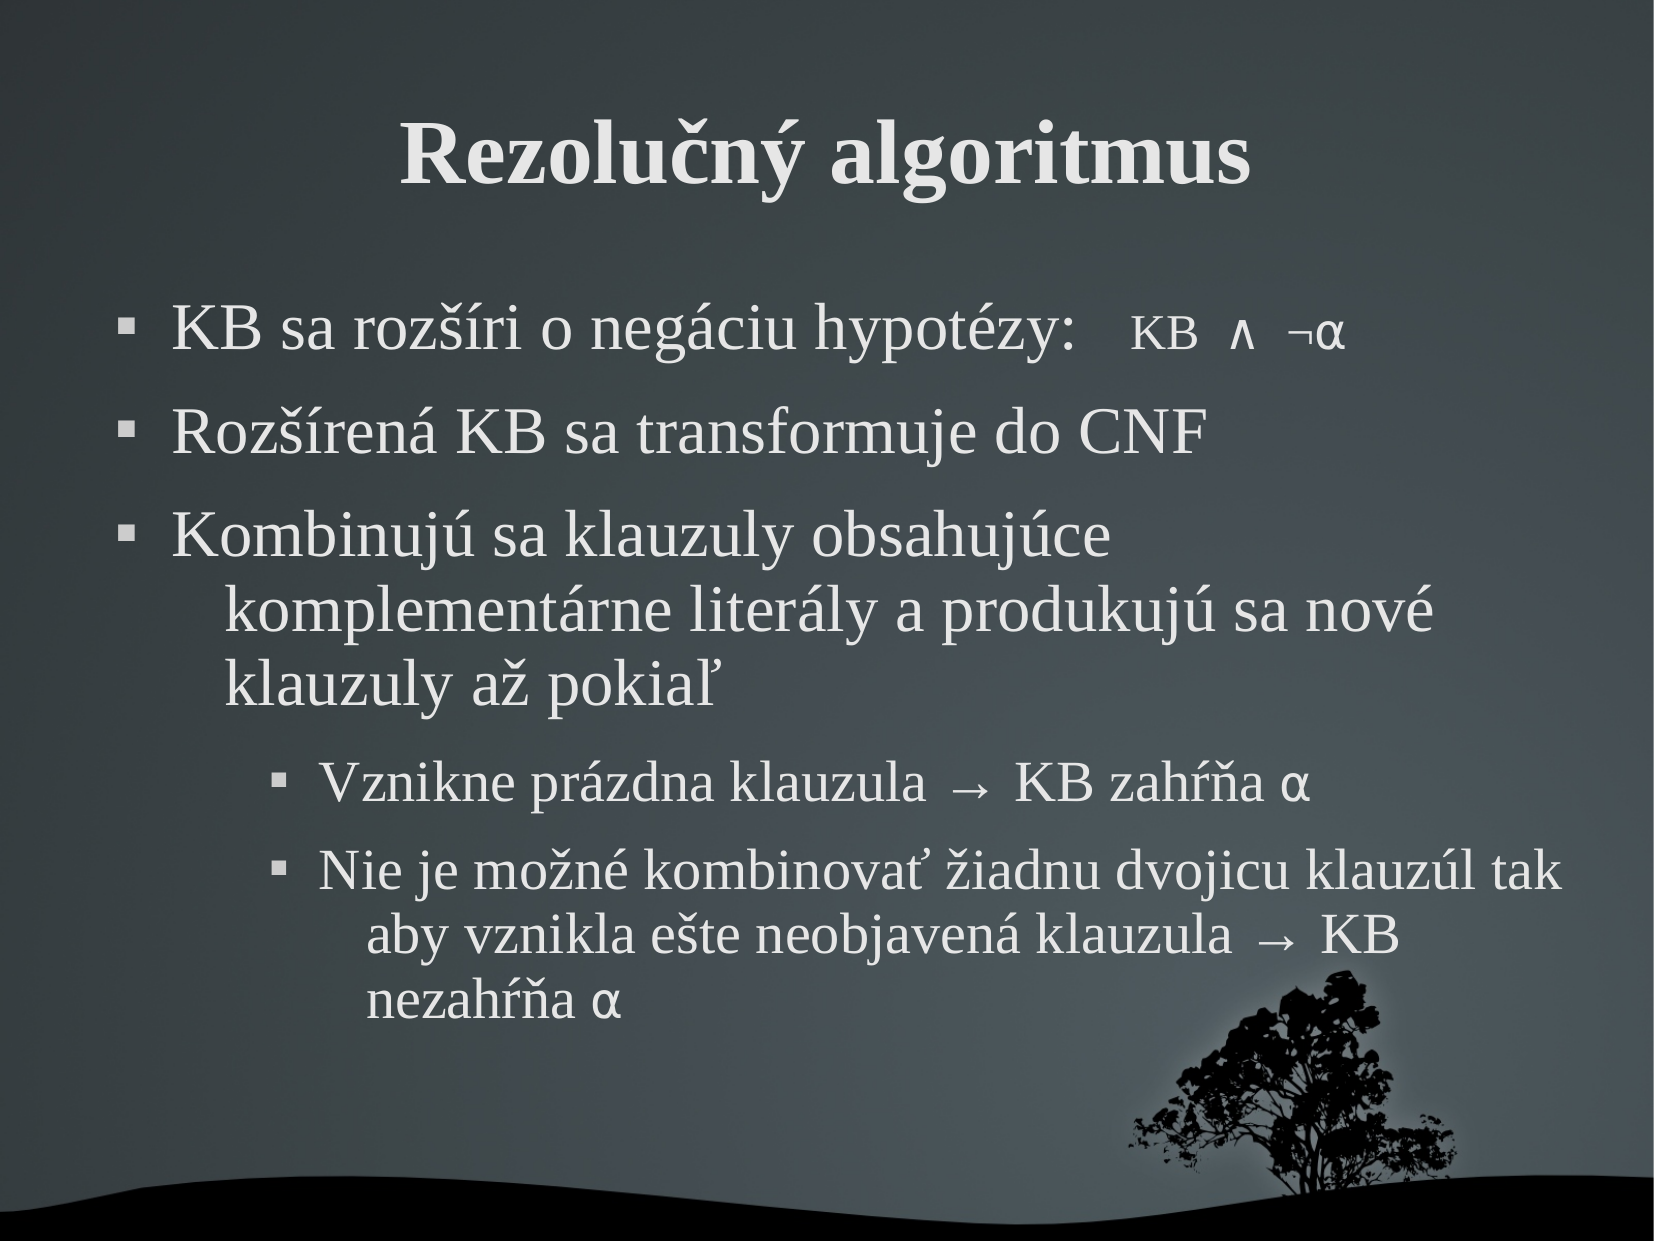

# Rezolučný algoritmus
KB sa rozšíri o negáciu hypotézy: KB ∧ ¬α
Rozšírená KB sa transformuje do CNF
Kombinujú sa klauzuly obsahujúce komplementárne literály a produkujú sa nové klauzuly až pokiaľ
Vznikne prázdna klauzula → KB zahŕňa α
Nie je možné kombinovať žiadnu dvojicu klauzúl tak aby vznikla ešte neobjavená klauzula → KB nezahŕňa α